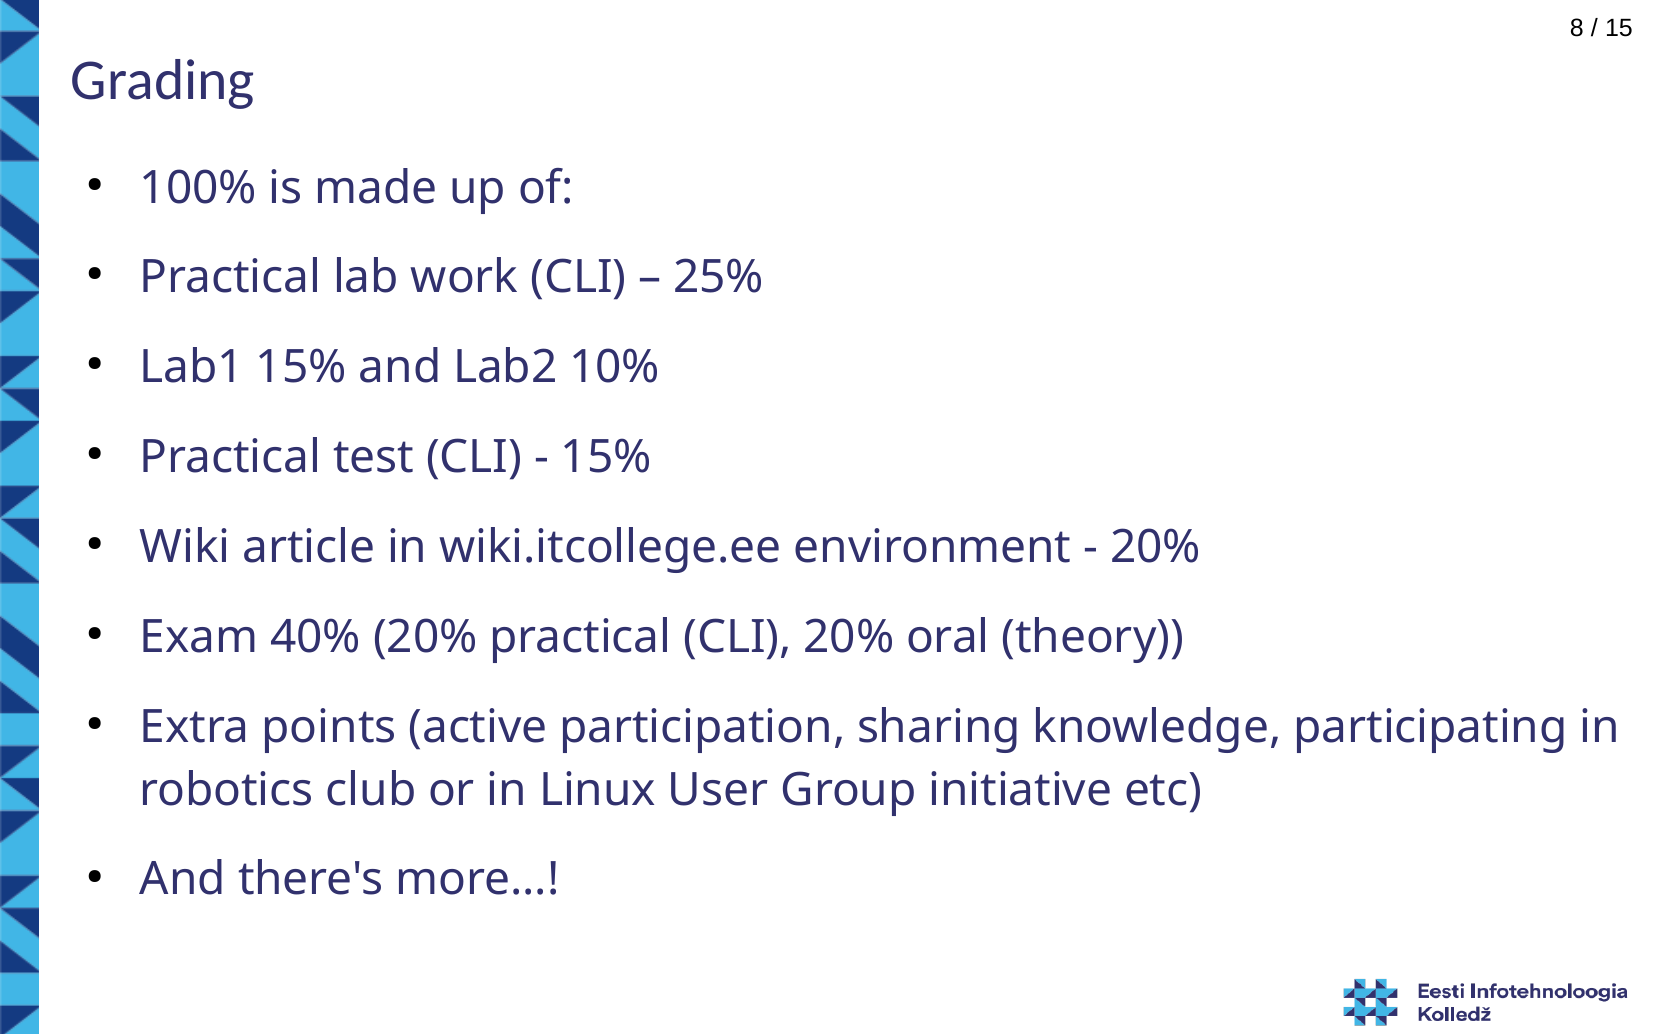

# Grading
100% is made up of:
Practical lab work (CLI) – 25%
Lab1 15% and Lab2 10%
Practical test (CLI) - 15%
Wiki article in wiki.itcollege.ee environment - 20%
Exam 40% (20% practical (CLI), 20% oral (theory))
Extra points (active participation, sharing knowledge, participating in robotics club or in Linux User Group initiative etc)
And there's more...!